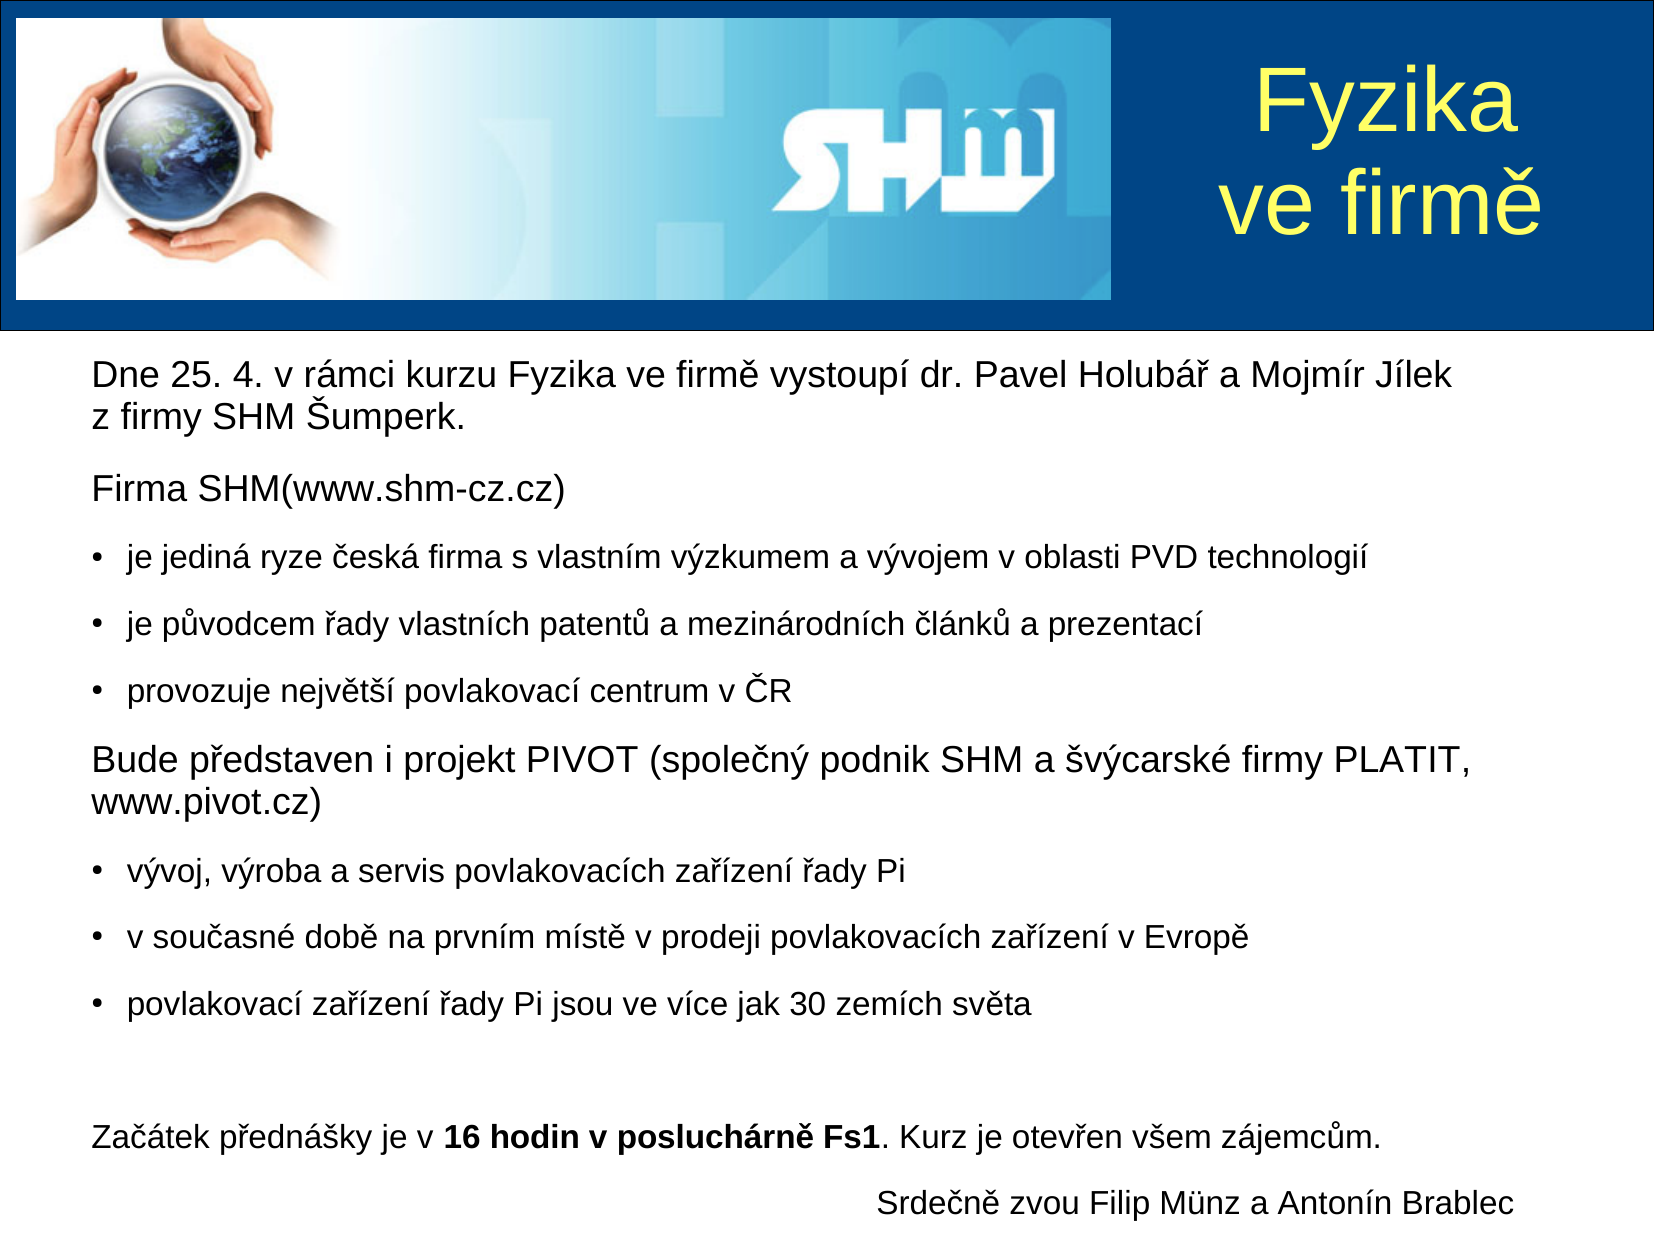

# Fyzika ve firmě
Dne 25. 4. v rámci kurzu Fyzika ve firmě vystoupí dr. Pavel Holubář a Mojmír Jílek z firmy SHM Šumperk.
Firma SHM(www.shm-cz.cz)
je jediná ryze česká firma s vlastním výzkumem a vývojem v oblasti PVD technologií
je původcem řady vlastních patentů a mezinárodních článků a prezentací
provozuje největší povlakovací centrum v ČR
Bude představen i projekt PIVOT (společný podnik SHM a švýcarské firmy PLATIT, www.pivot.cz)
vývoj, výroba a servis povlakovacích zařízení řady Pi
v současné době na prvním místě v prodeji povlakovacích zařízení v Evropě
povlakovací zařízení řady Pi jsou ve více jak 30 zemích světa
Začátek přednášky je v 16 hodin v posluchárně Fs1. Kurz je otevřen všem zájemcům.
Srdečně zvou Filip Münz a Antonín Brablec